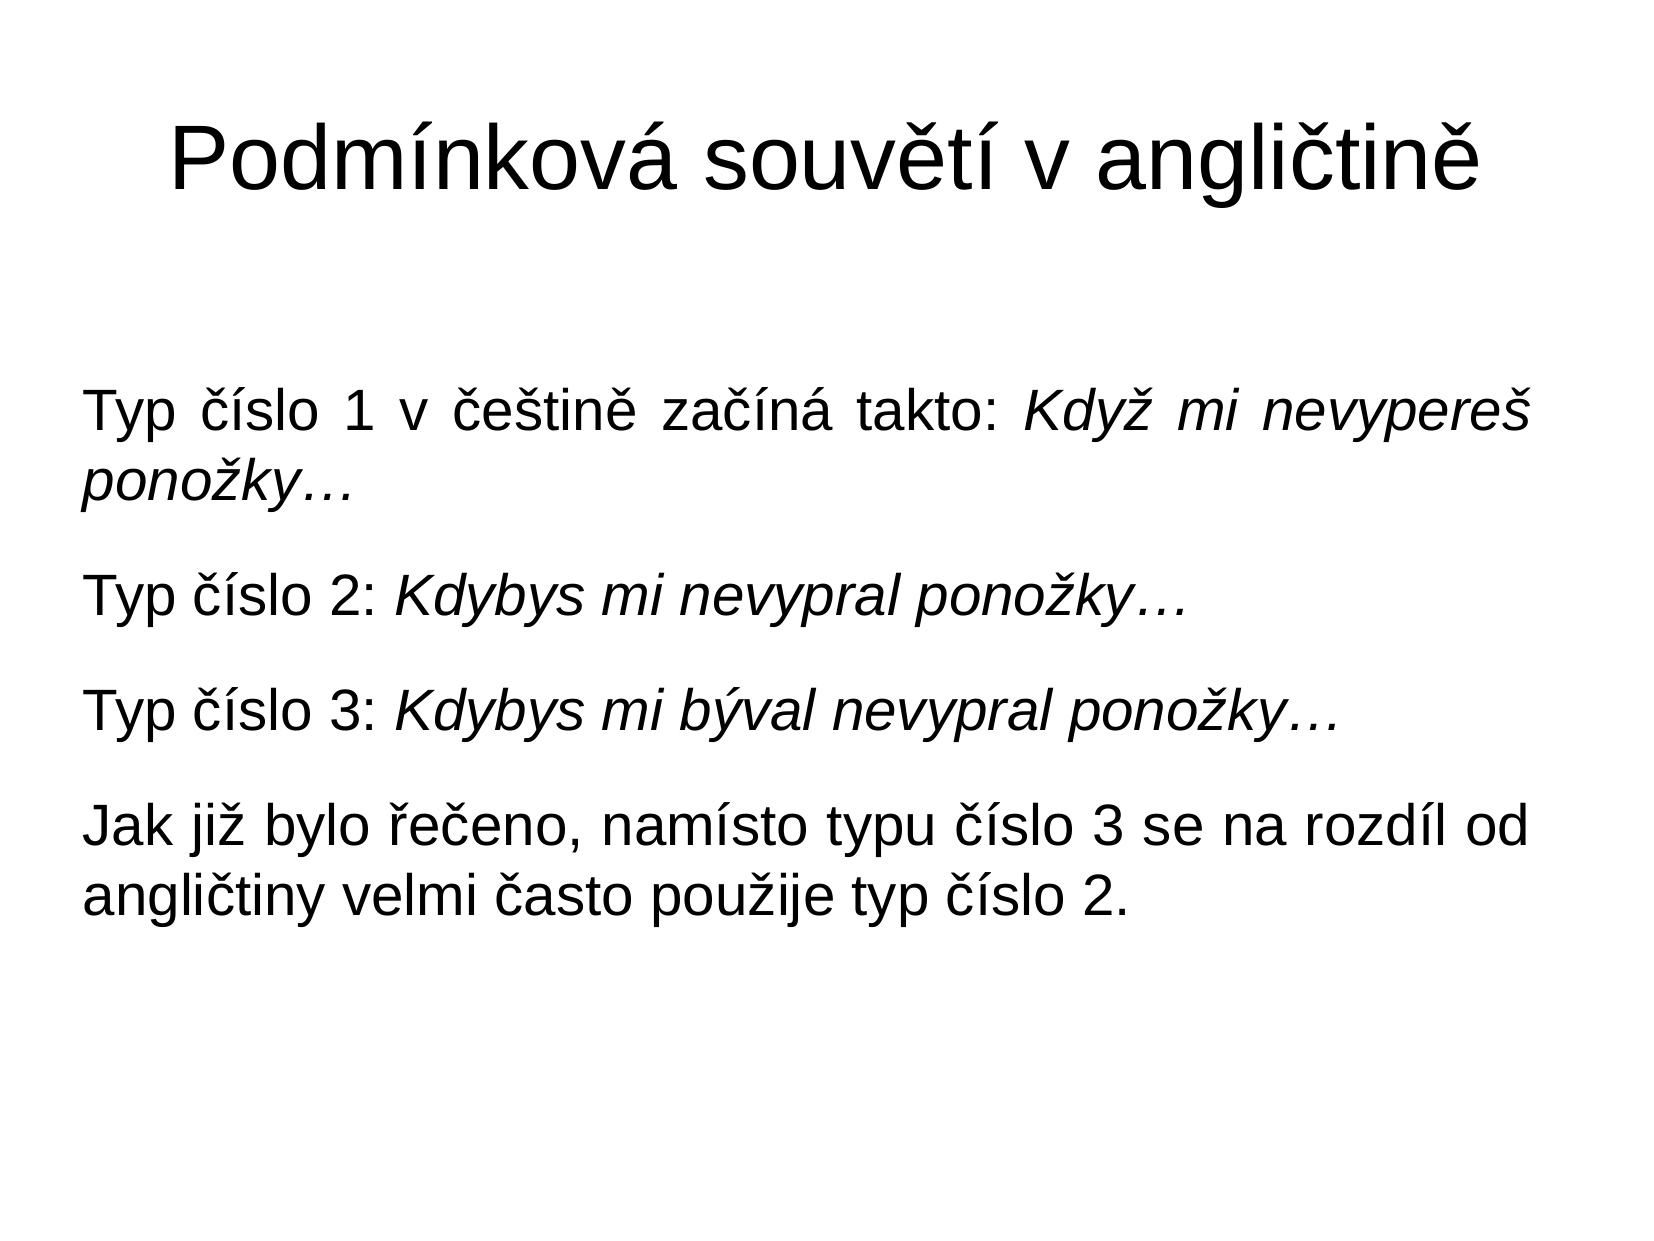

Podmínková souvětí v angličtině
Typ číslo 1 v češtině začíná takto: Když mi nevypereš ponožky…
Typ číslo 2: Kdybys mi nevypral ponožky…
Typ číslo 3: Kdybys mi býval nevypral ponožky…
Jak již bylo řečeno, namísto typu číslo 3 se na rozdíl od angličtiny velmi často použije typ číslo 2.